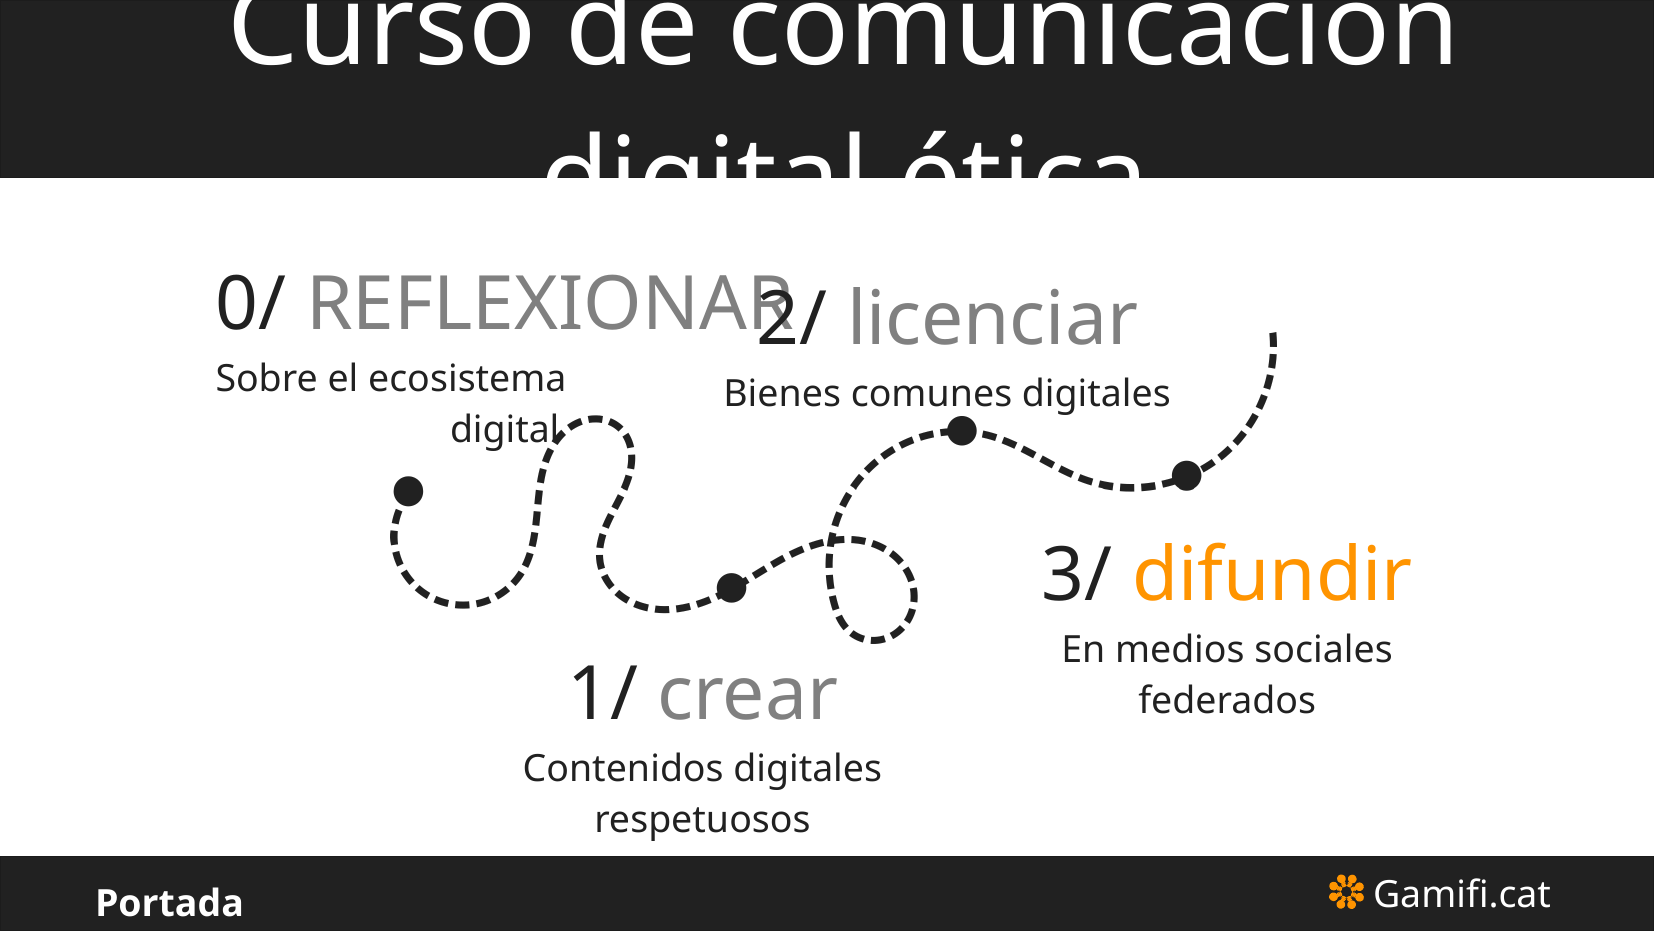

# Curso de comunicación digital ética
0/ REFLEXIONAR
Sobre el ecosistema
digital
2/ licenciar
Bienes comunes digitales
3/ difundir
En medios sociales
federados
1/ crear
Contenidos digitales
respetuosos
Gamifi.cat
Portada